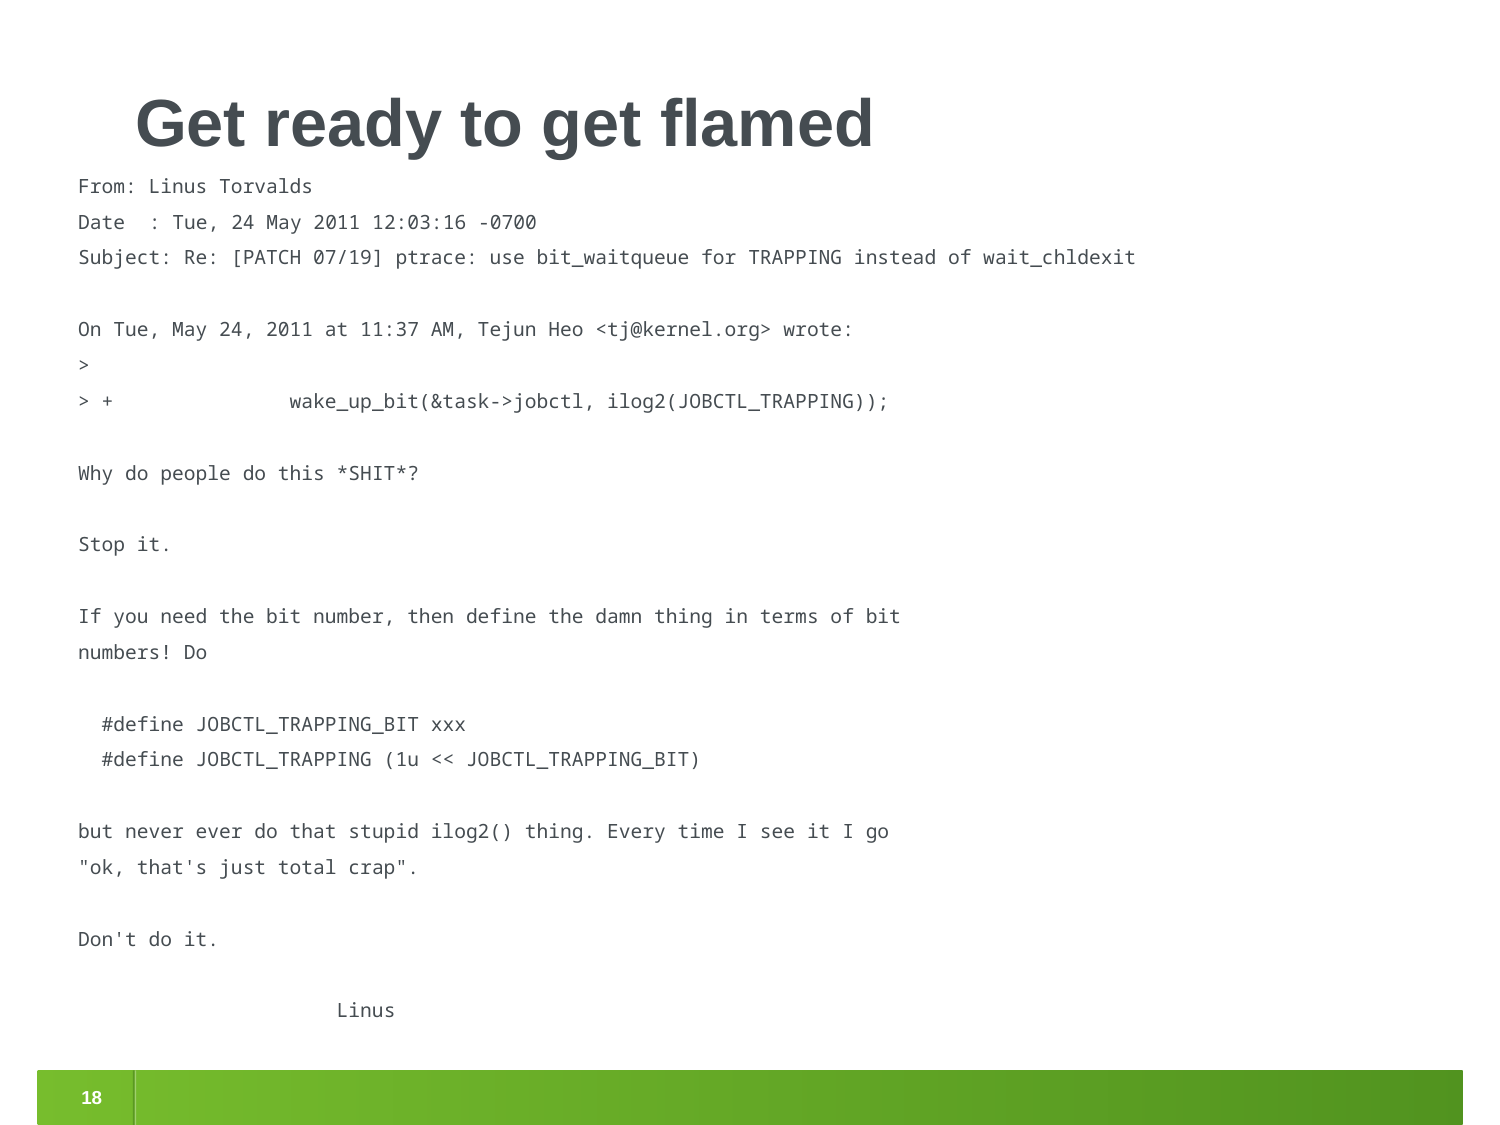

# Get ready to get flamed
From: Linus Torvalds
Date	: Tue, 24 May 2011 12:03:16 -0700
Subject: Re: [PATCH 07/19] ptrace: use bit_waitqueue for TRAPPING instead of wait_chldexit
On Tue, May 24, 2011 at 11:37 AM, Tejun Heo <tj@kernel.org> wrote:
>
> + wake_up_bit(&task->jobctl, ilog2(JOBCTL_TRAPPING));
Why do people do this *SHIT*?
Stop it.
If you need the bit number, then define the damn thing in terms of bit
numbers! Do
 #define JOBCTL_TRAPPING_BIT xxx
 #define JOBCTL_TRAPPING (1u << JOBCTL_TRAPPING_BIT)
but never ever do that stupid ilog2() thing. Every time I see it I go
"ok, that's just total crap".
Don't do it.
 Linus